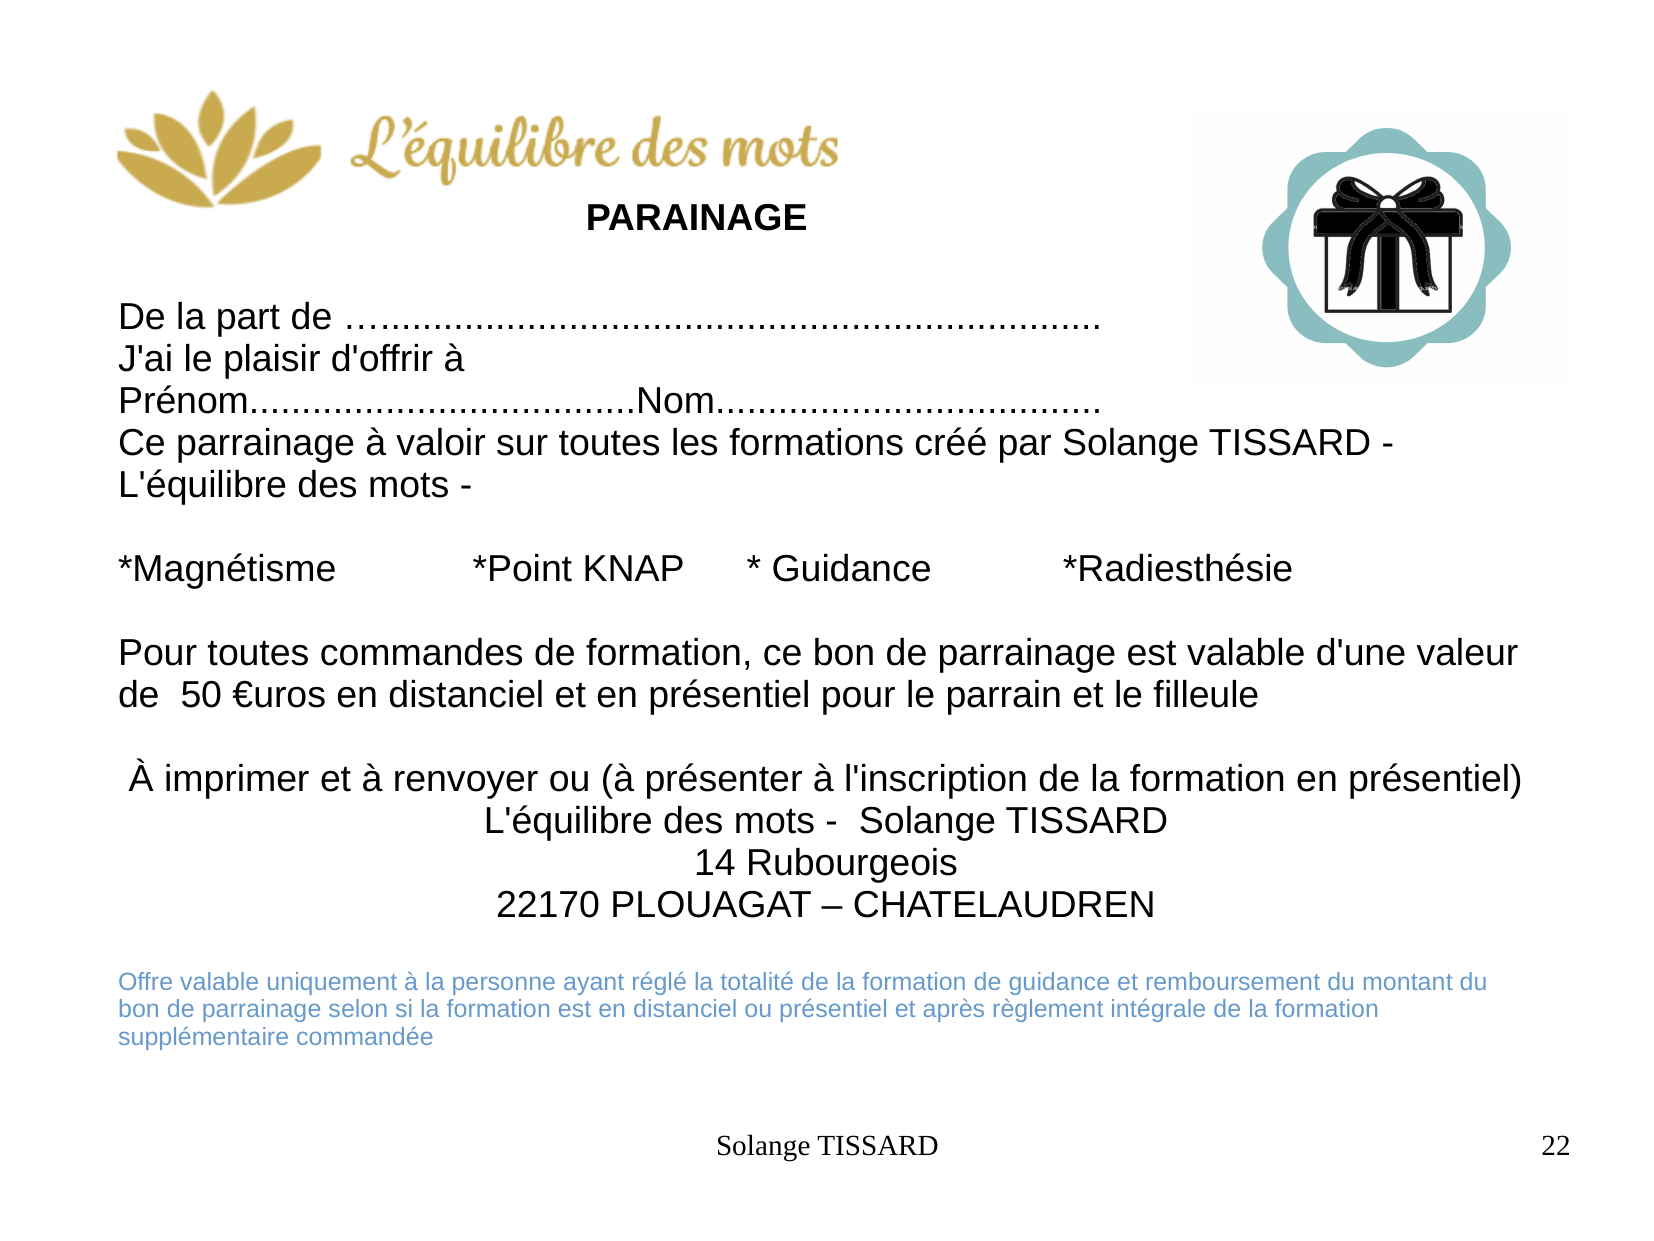

PARAINAGE
# De la part de ….....................................................................
J'ai le plaisir d'offrir à
Prénom.....................................Nom.....................................
Ce parrainage à valoir sur toutes les formations créé par Solange TISSARD - L'équilibre des mots -
*Magnétisme	 	*Point KNAP * Guidance 	*Radiesthésie
Pour toutes commandes de formation, ce bon de parrainage est valable d'une valeur de  50 €uros en distanciel et en présentiel pour le parrain et le filleule
À imprimer et à renvoyer ou (à présenter à l'inscription de la formation en présentiel)
L'équilibre des mots - Solange TISSARD
14 Rubourgeois
22170 PLOUAGAT – CHATELAUDREN
Offre valable uniquement à la personne ayant réglé la totalité de la formation de guidance et remboursement du montant du bon de parrainage selon si la formation est en distanciel ou présentiel et après règlement intégrale de la formation supplémentaire commandée
Solange TISSARD
22